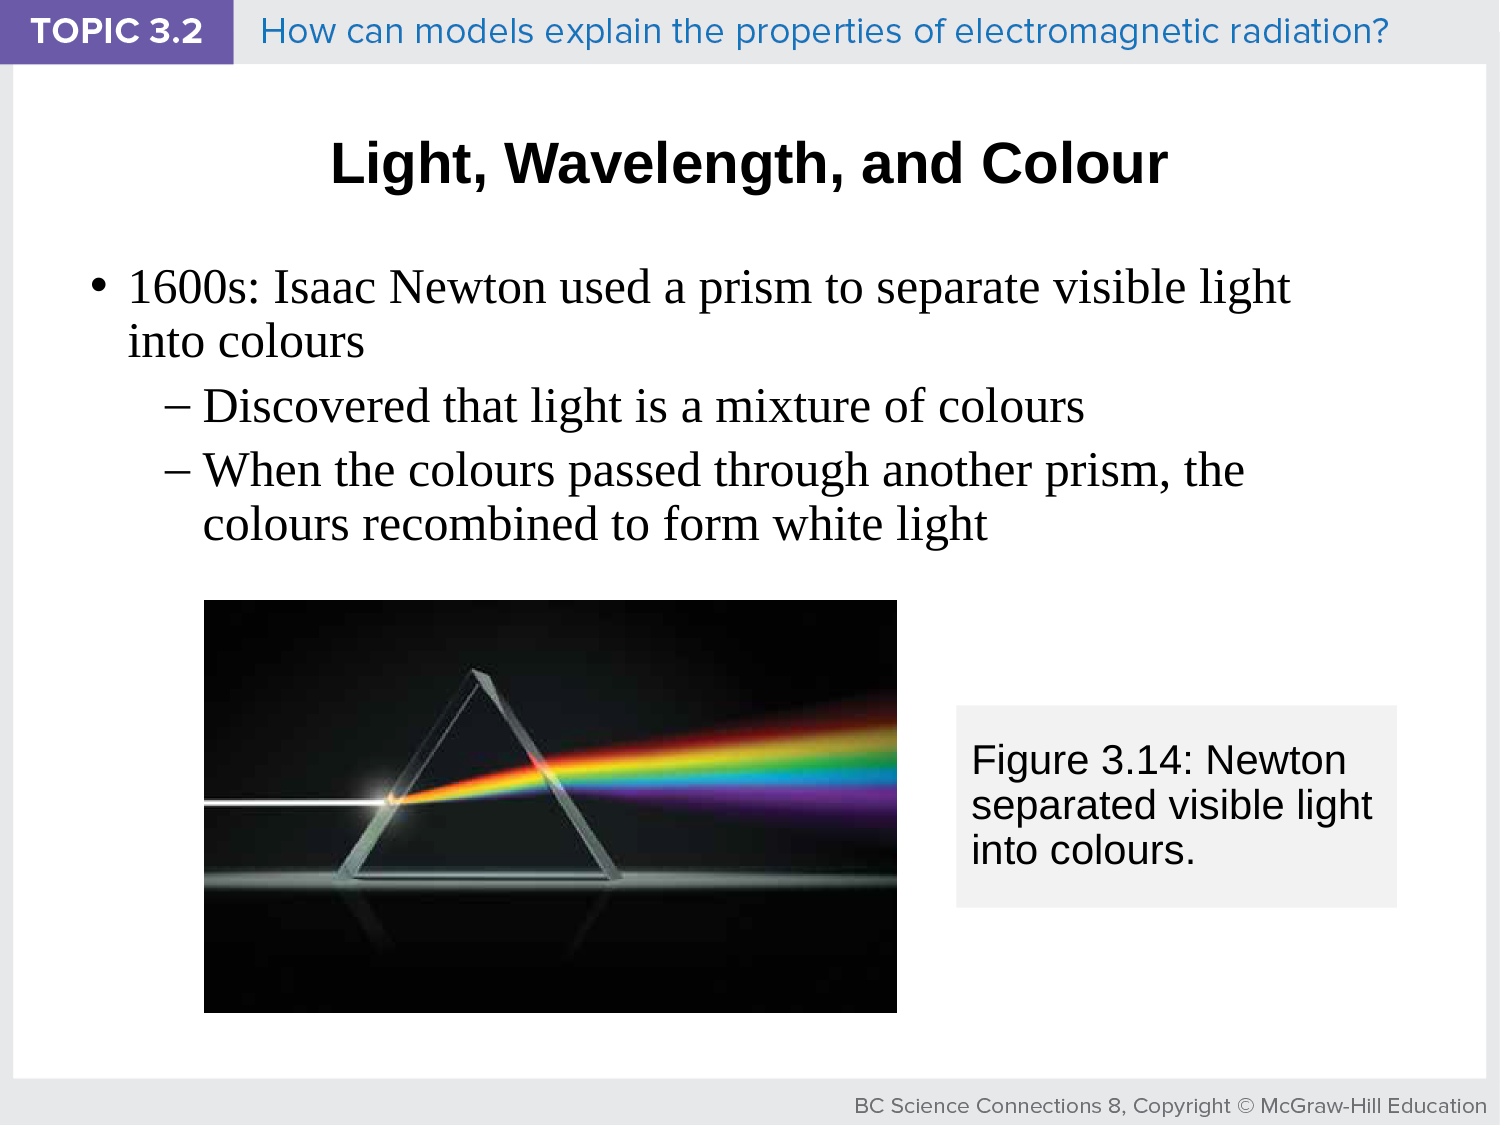

# Light, Wavelength, and Colour
1600s: Isaac Newton used a prism to separate visible light into colours
Discovered that light is a mixture of colours
When the colours passed through another prism, the colours recombined to form white light
Figure 3.14: Newton separated visible light into colours.